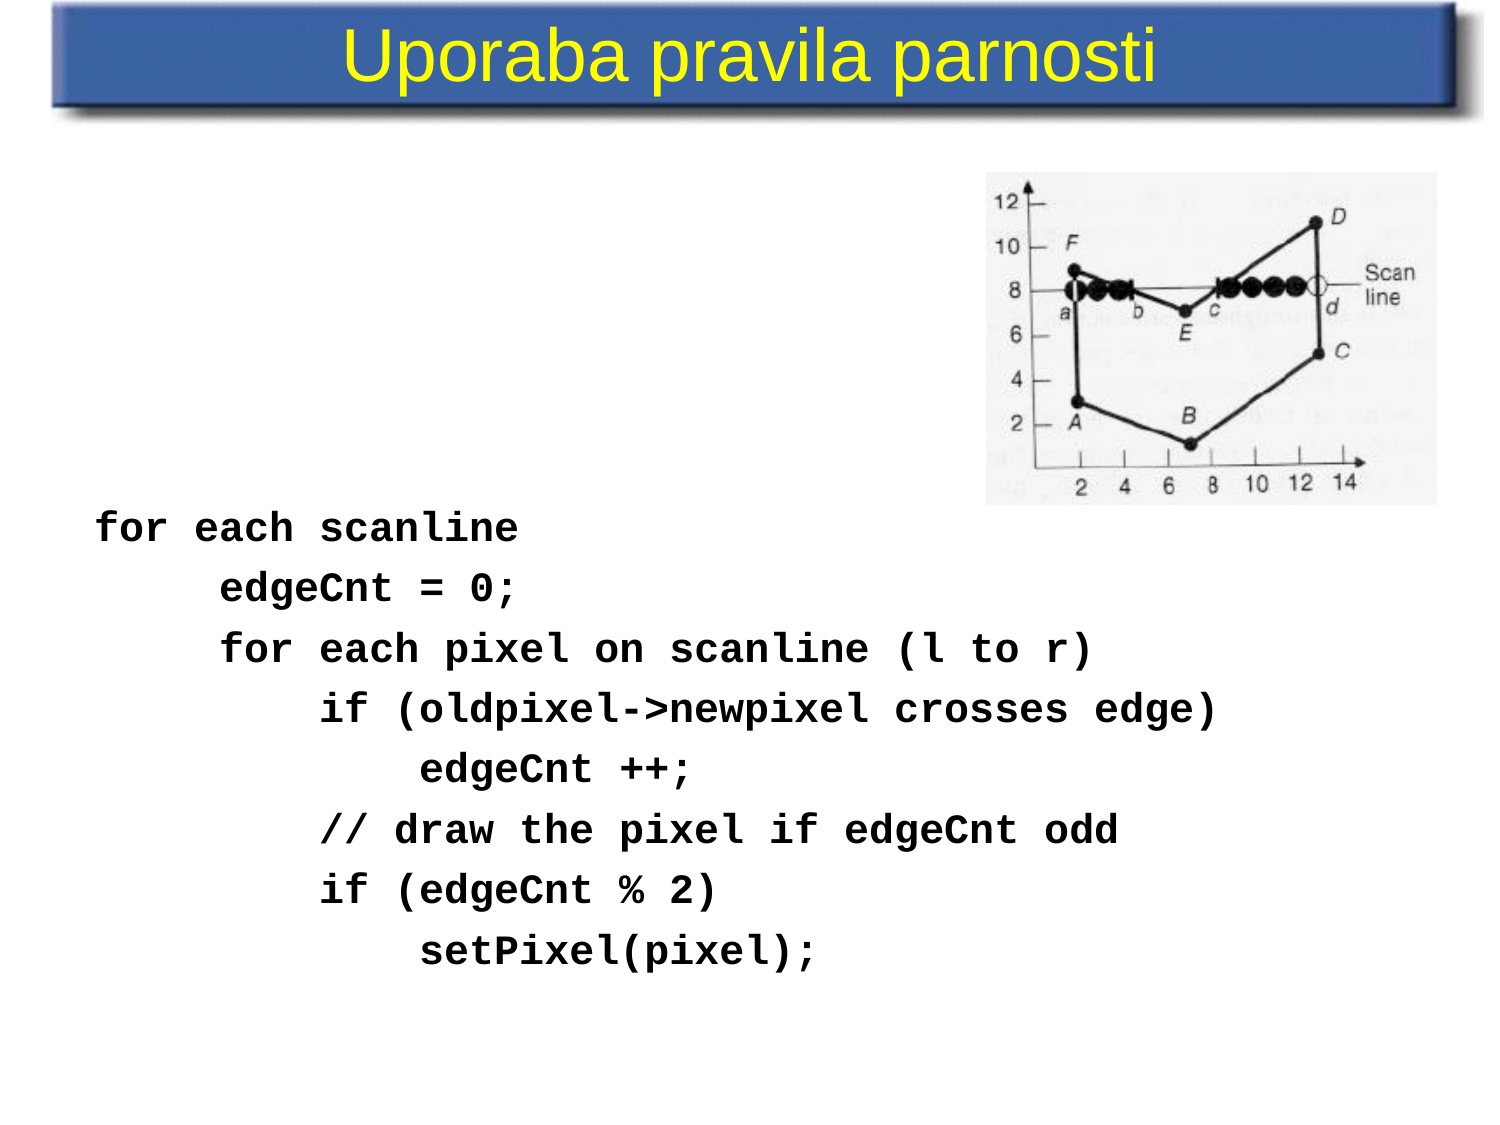

# Uporaba pravila parnosti
 for each scanline
 edgeCnt = 0;
 for each pixel on scanline (l to r)
 if (oldpixel->newpixel crosses edge)
 edgeCnt ++;
 // draw the pixel if edgeCnt odd
 if (edgeCnt % 2)
 setPixel(pixel);